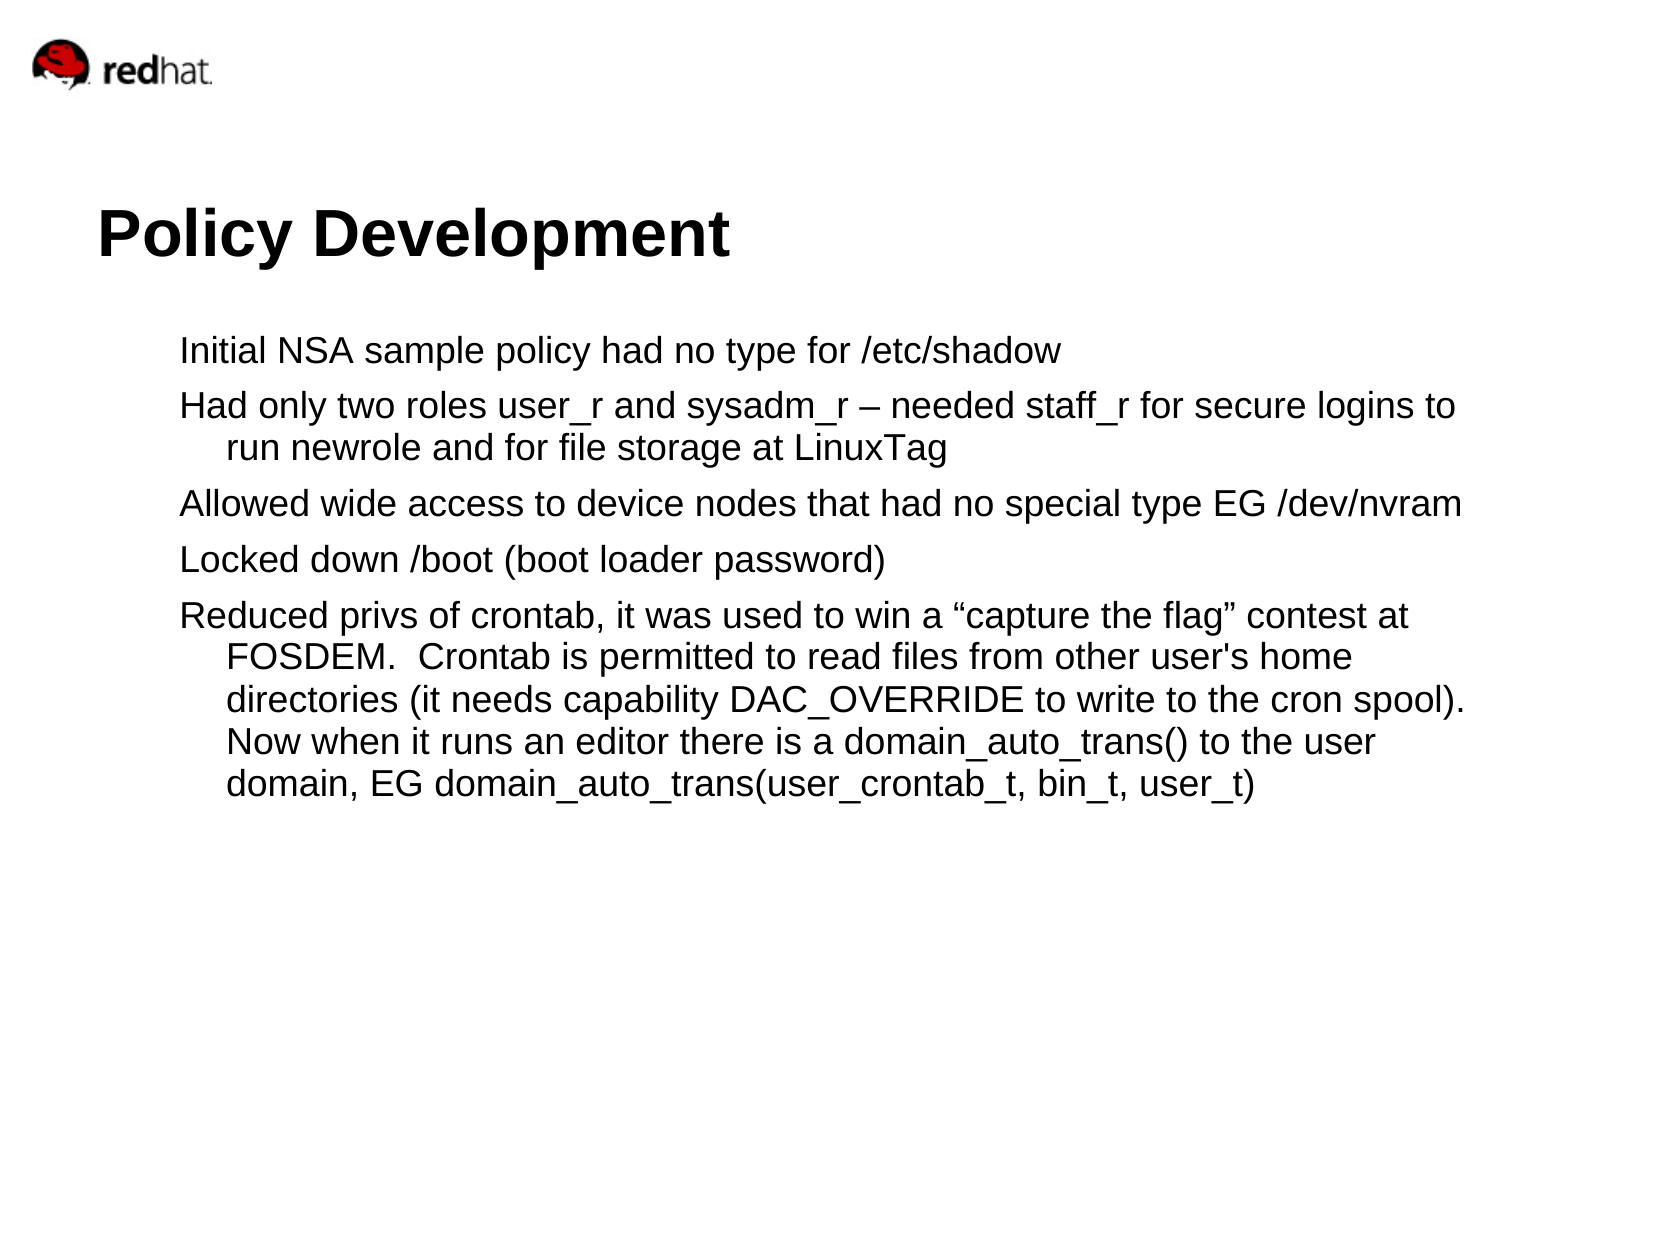

# Policy Development
Initial NSA sample policy had no type for /etc/shadow
Had only two roles user_r and sysadm_r – needed staff_r for secure logins to run newrole and for file storage at LinuxTag
Allowed wide access to device nodes that had no special type EG /dev/nvram
Locked down /boot (boot loader password)
Reduced privs of crontab, it was used to win a “capture the flag” contest at FOSDEM. Crontab is permitted to read files from other user's home directories (it needs capability DAC_OVERRIDE to write to the cron spool). Now when it runs an editor there is a domain_auto_trans() to the user domain, EG domain_auto_trans(user_crontab_t, bin_t, user_t)